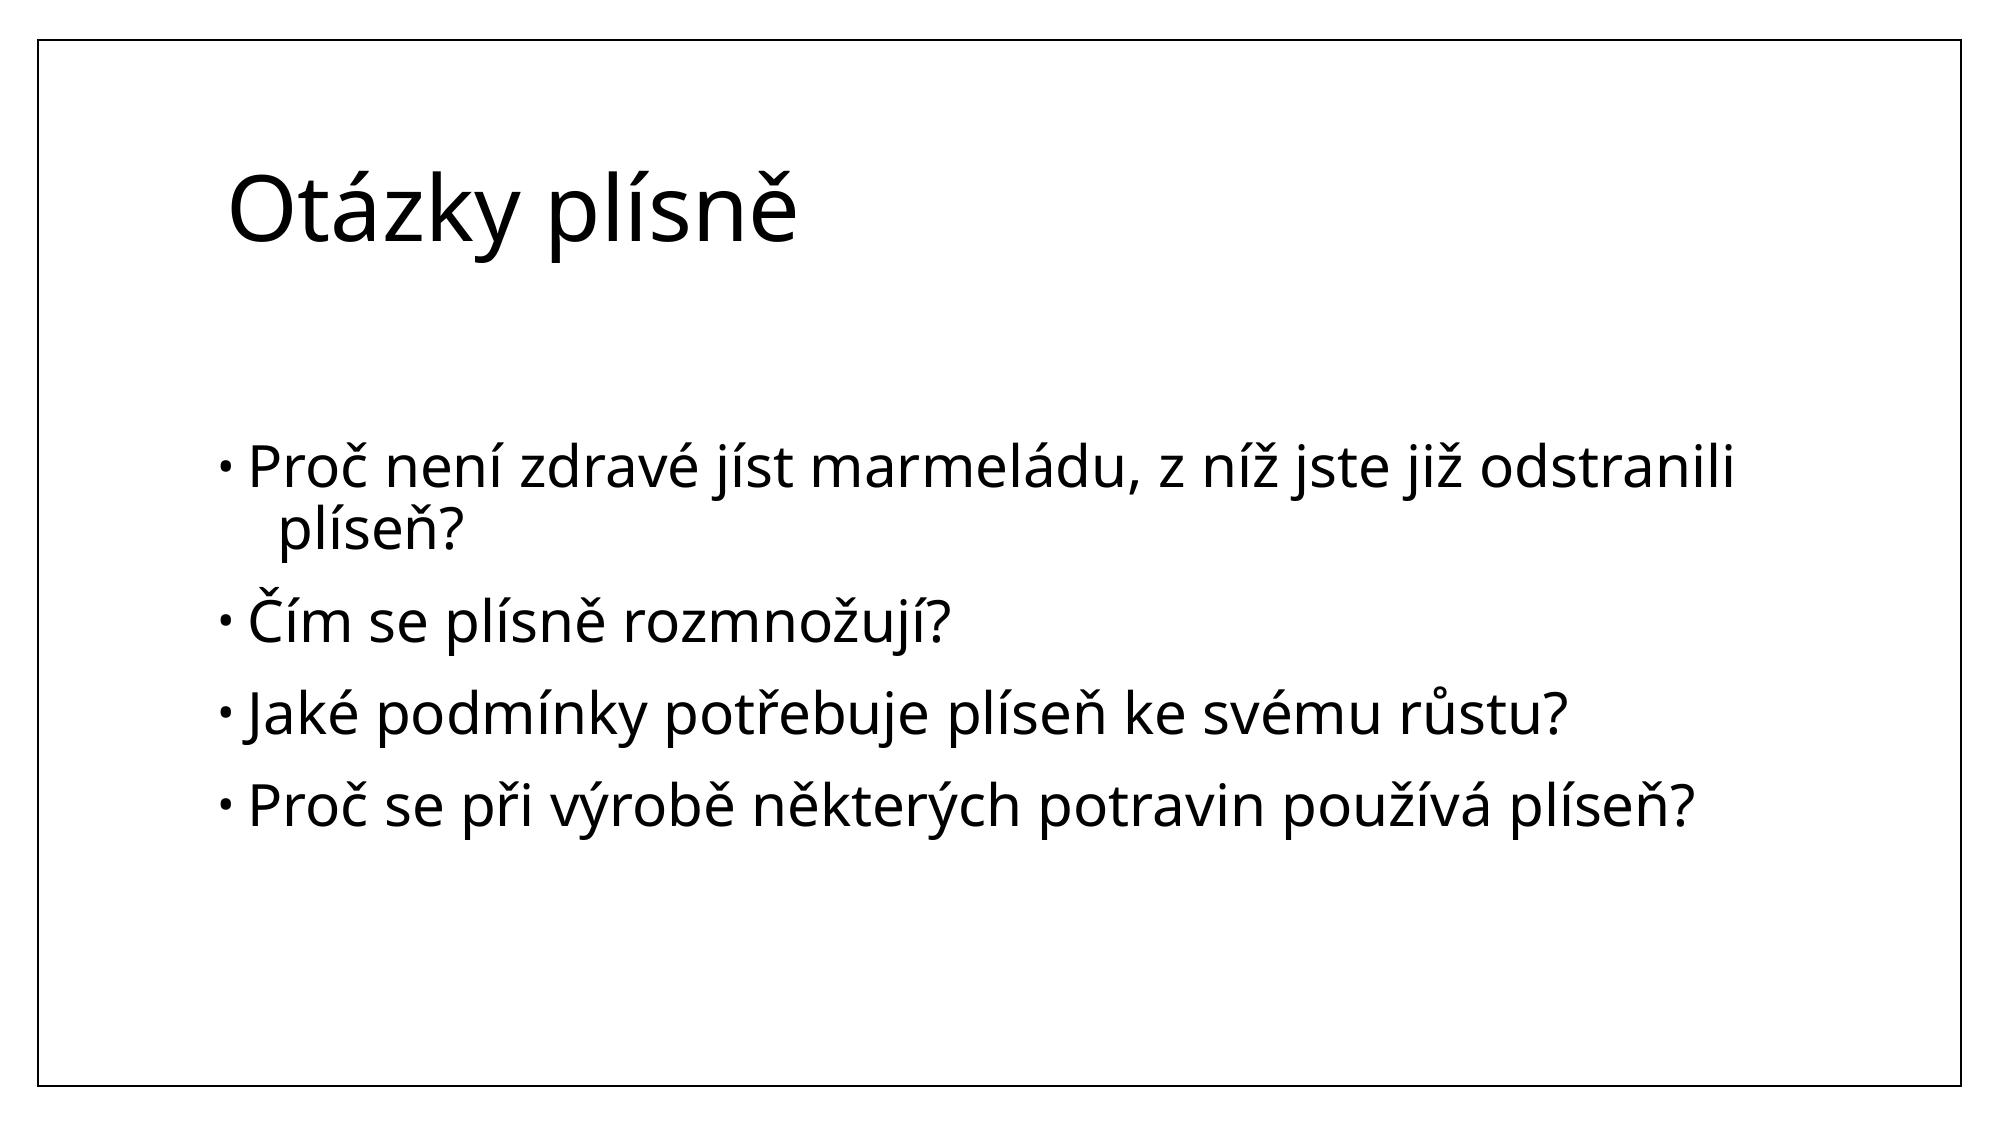

# Otázky plísně
Proč není zdravé jíst marmeládu, z níž jste již odstranili plíseň?
Čím se plísně rozmnožují?
Jaké podmínky potřebuje plíseň ke svému růstu?
Proč se při výrobě některých potravin používá plíseň?